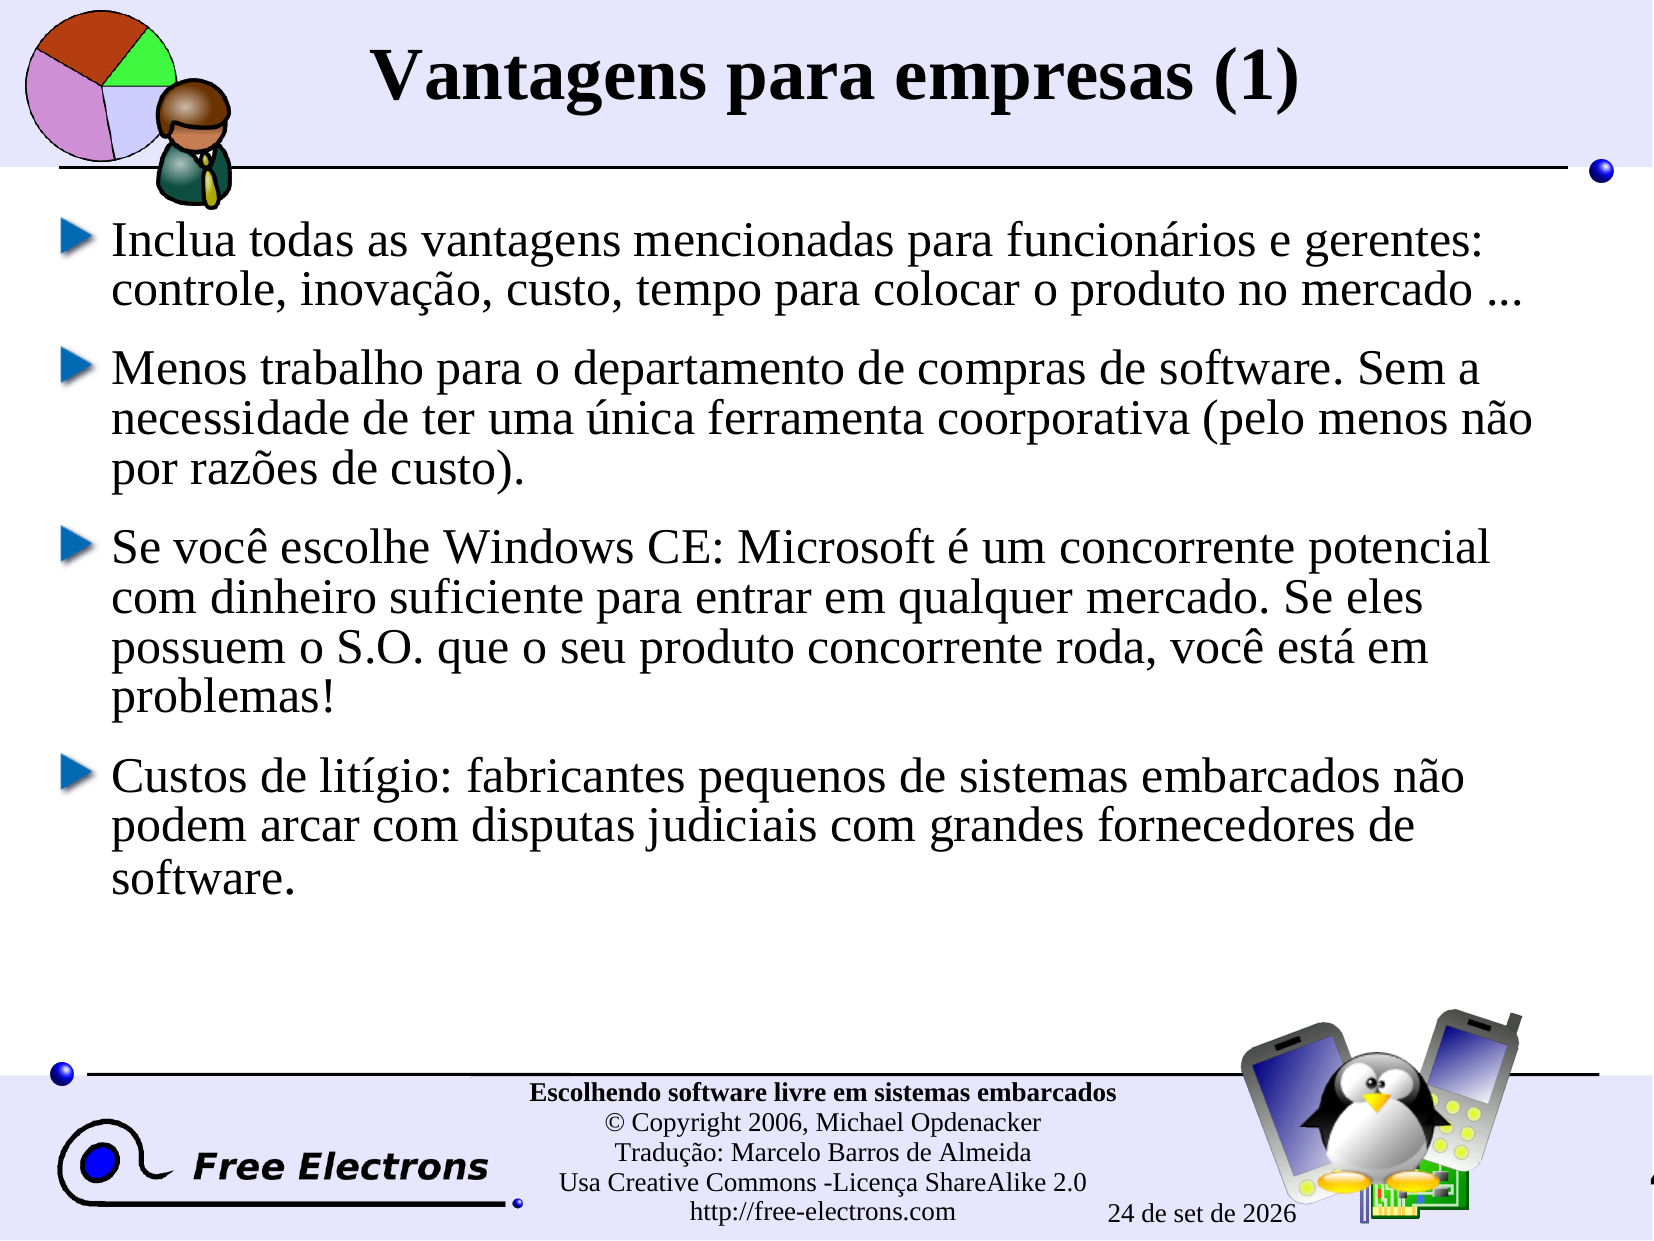

# Vantagens para empresas (1)
Inclua todas as vantagens mencionadas para funcionários e gerentes: controle, inovação, custo, tempo para colocar o produto no mercado ...
Menos trabalho para o departamento de compras de software. Sem a necessidade de ter uma única ferramenta coorporativa (pelo menos não por razões de custo).
Se você escolhe Windows CE: Microsoft é um concorrente potencial com dinheiro suficiente para entrar em qualquer mercado. Se eles possuem o S.O. que o seu produto concorrente roda, você está em problemas!
Custos de litígio: fabricantes pequenos de sistemas embarcados não podem arcar com disputas judiciais com grandes fornecedores de software.